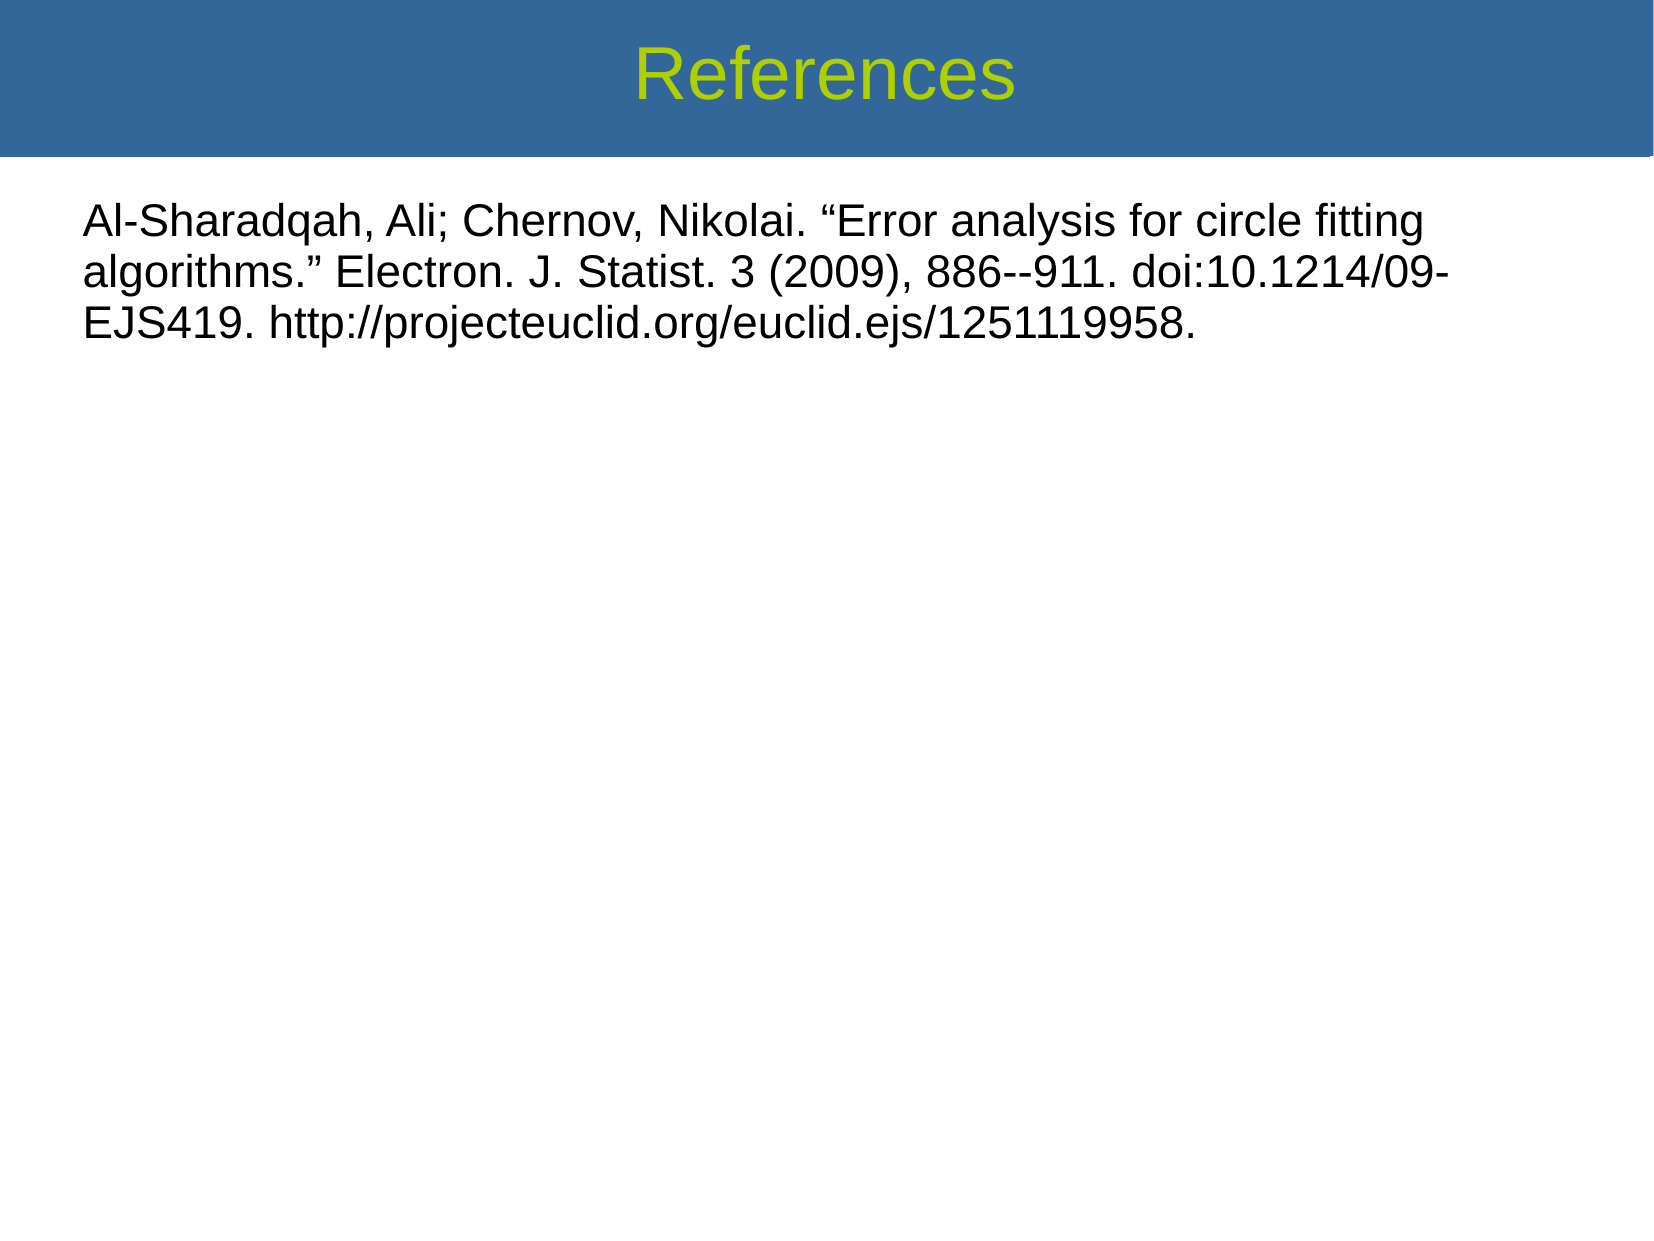

References
# Al-Sharadqah, Ali; Chernov, Nikolai. “Error analysis for circle fitting algorithms.” Electron. J. Statist. 3 (2009), 886--911. doi:10.1214/09-EJS419. http://projecteuclid.org/euclid.ejs/1251119958.